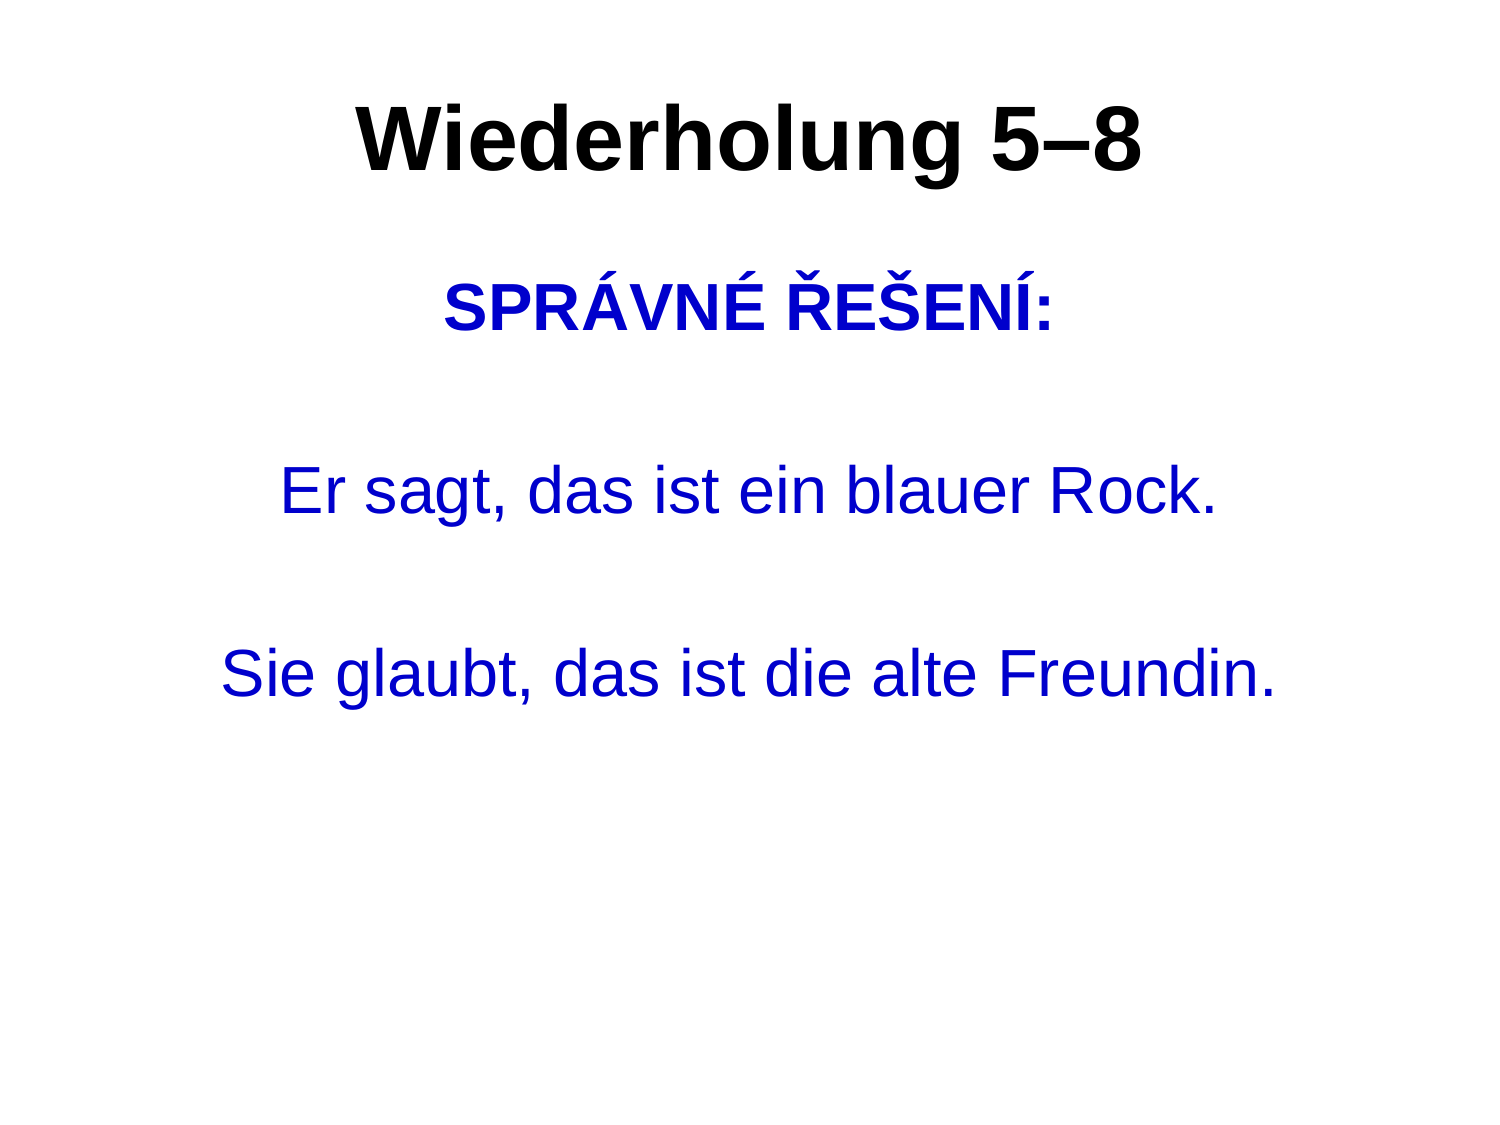

# Wiederholung 5–8
SPRÁVNÉ ŘEŠENÍ:
Er sagt, das ist ein blauer Rock.
Sie glaubt, das ist die alte Freundin.